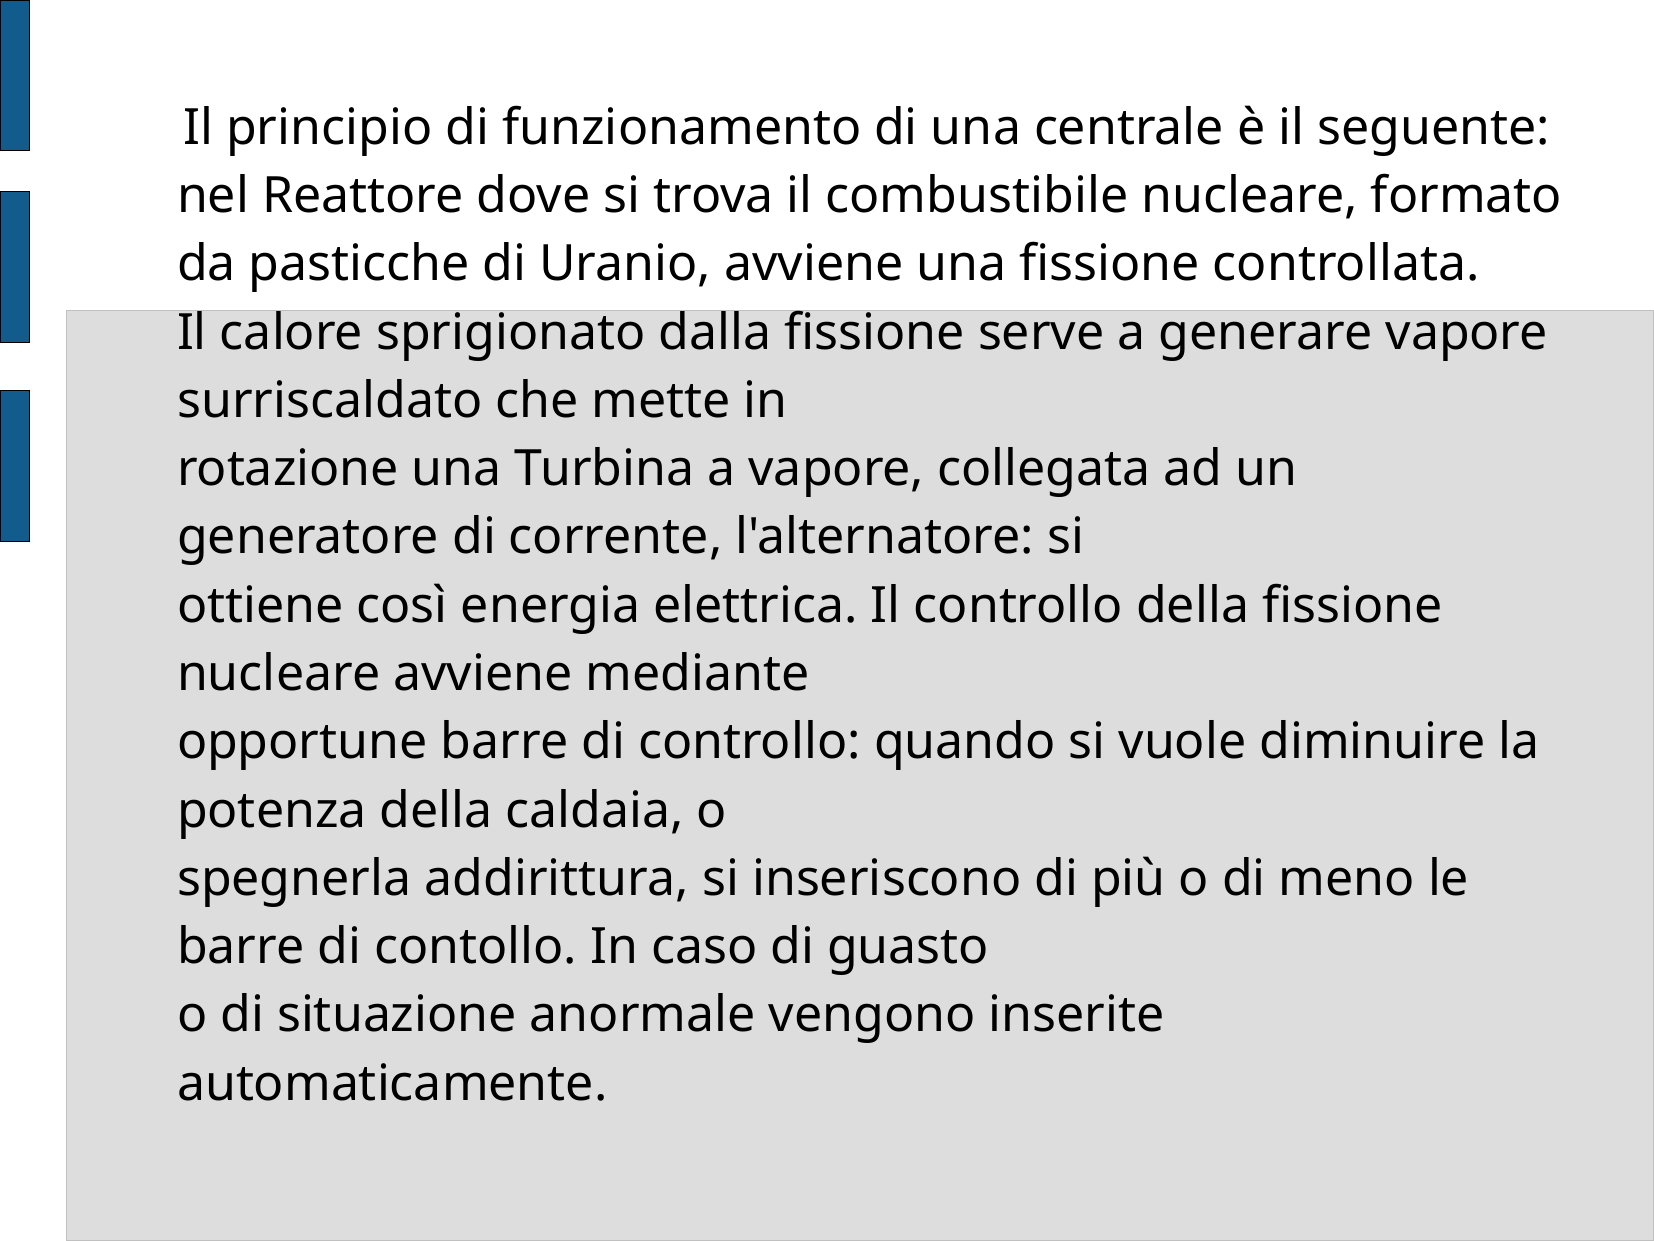

# Il principio di funzionamento di una centrale è il seguente: nel Reattore dove si trova il combustibile nucleare, formato da pasticche di Uranio, avviene una fissione controllata. Il calore sprigionato dalla fissione serve a generare vapore surriscaldato che mette in rotazione una Turbina a vapore, collegata ad un generatore di corrente, l'alternatore: si ottiene così energia elettrica. Il controllo della fissione nucleare avviene mediante opportune barre di controllo: quando si vuole diminuire la potenza della caldaia, o spegnerla addirittura, si inseriscono di più o di meno le barre di contollo. In caso di guasto o di situazione anormale vengono inserite automaticamente.